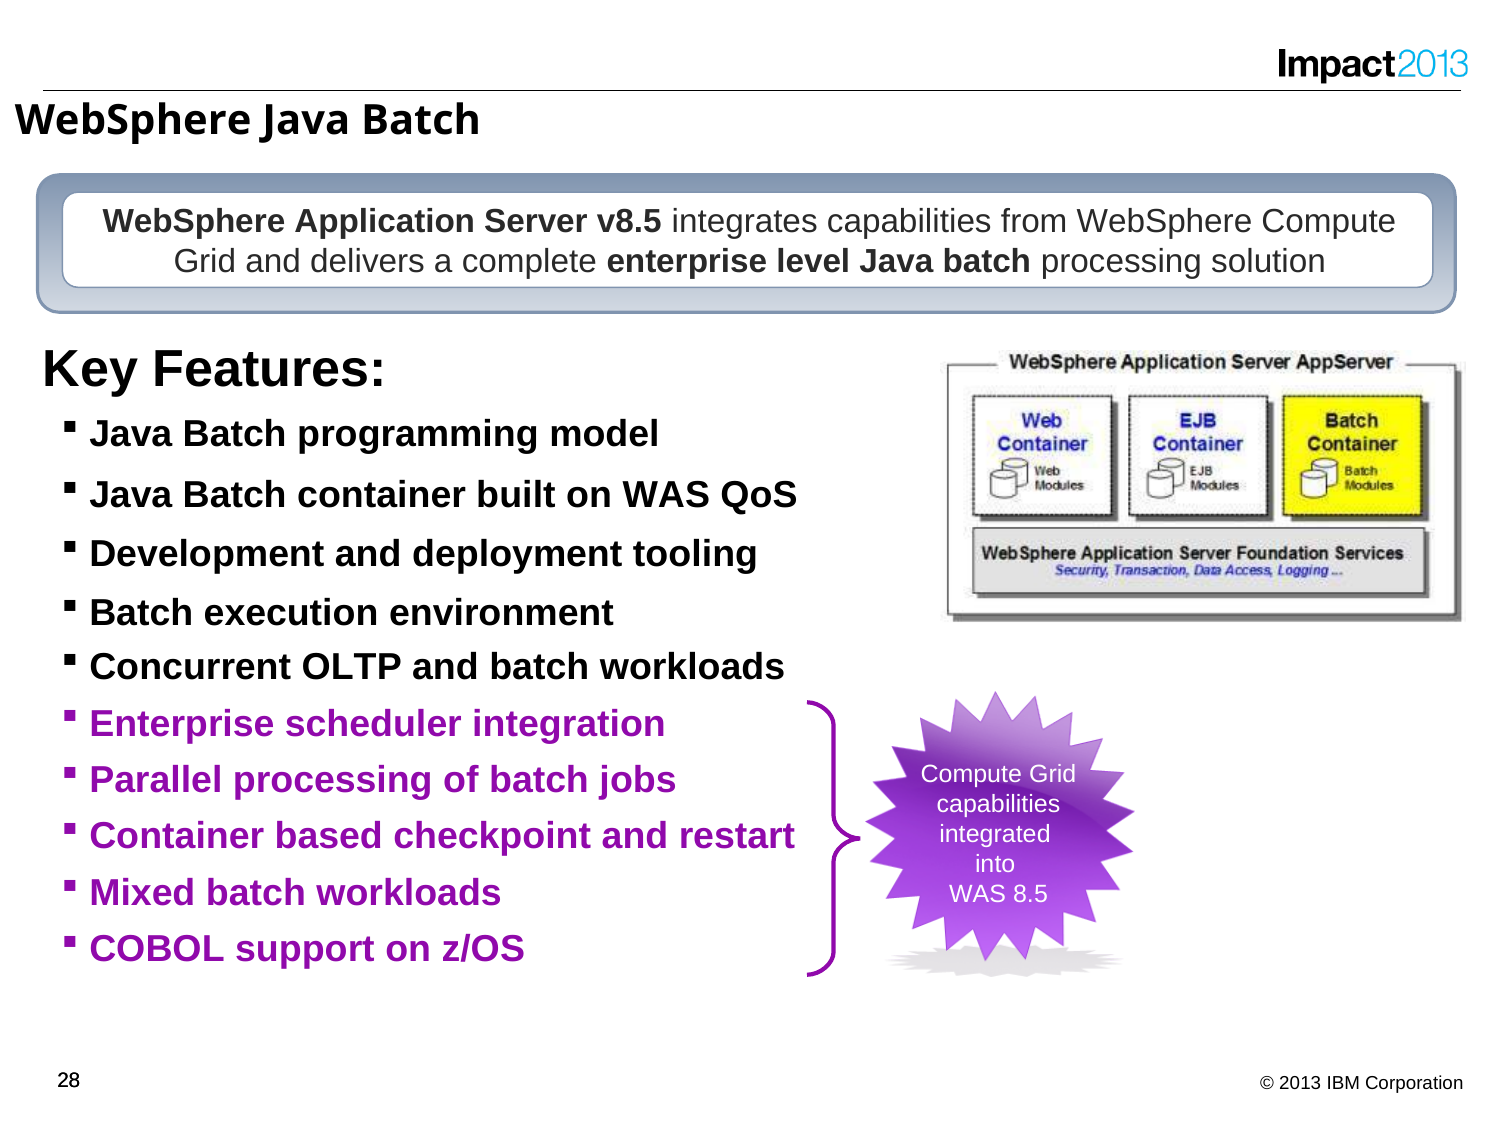

WebSphere Java Batch
WebSphere Application Server v8.5 integrates capabilities from WebSphere Compute Grid and delivers a complete enterprise level Java batch processing solution
Key Features:
Java Batch programming model
Java Batch container built on WAS QoS
Development and deployment tooling
Batch execution environment
Concurrent OLTP and batch workloads
Enterprise scheduler integration
Parallel processing of batch jobs
Container based checkpoint and restart
Mixed batch workloads
COBOL support on z/OS
Compute Grid
capabilities
integrated
into
WAS 8.5